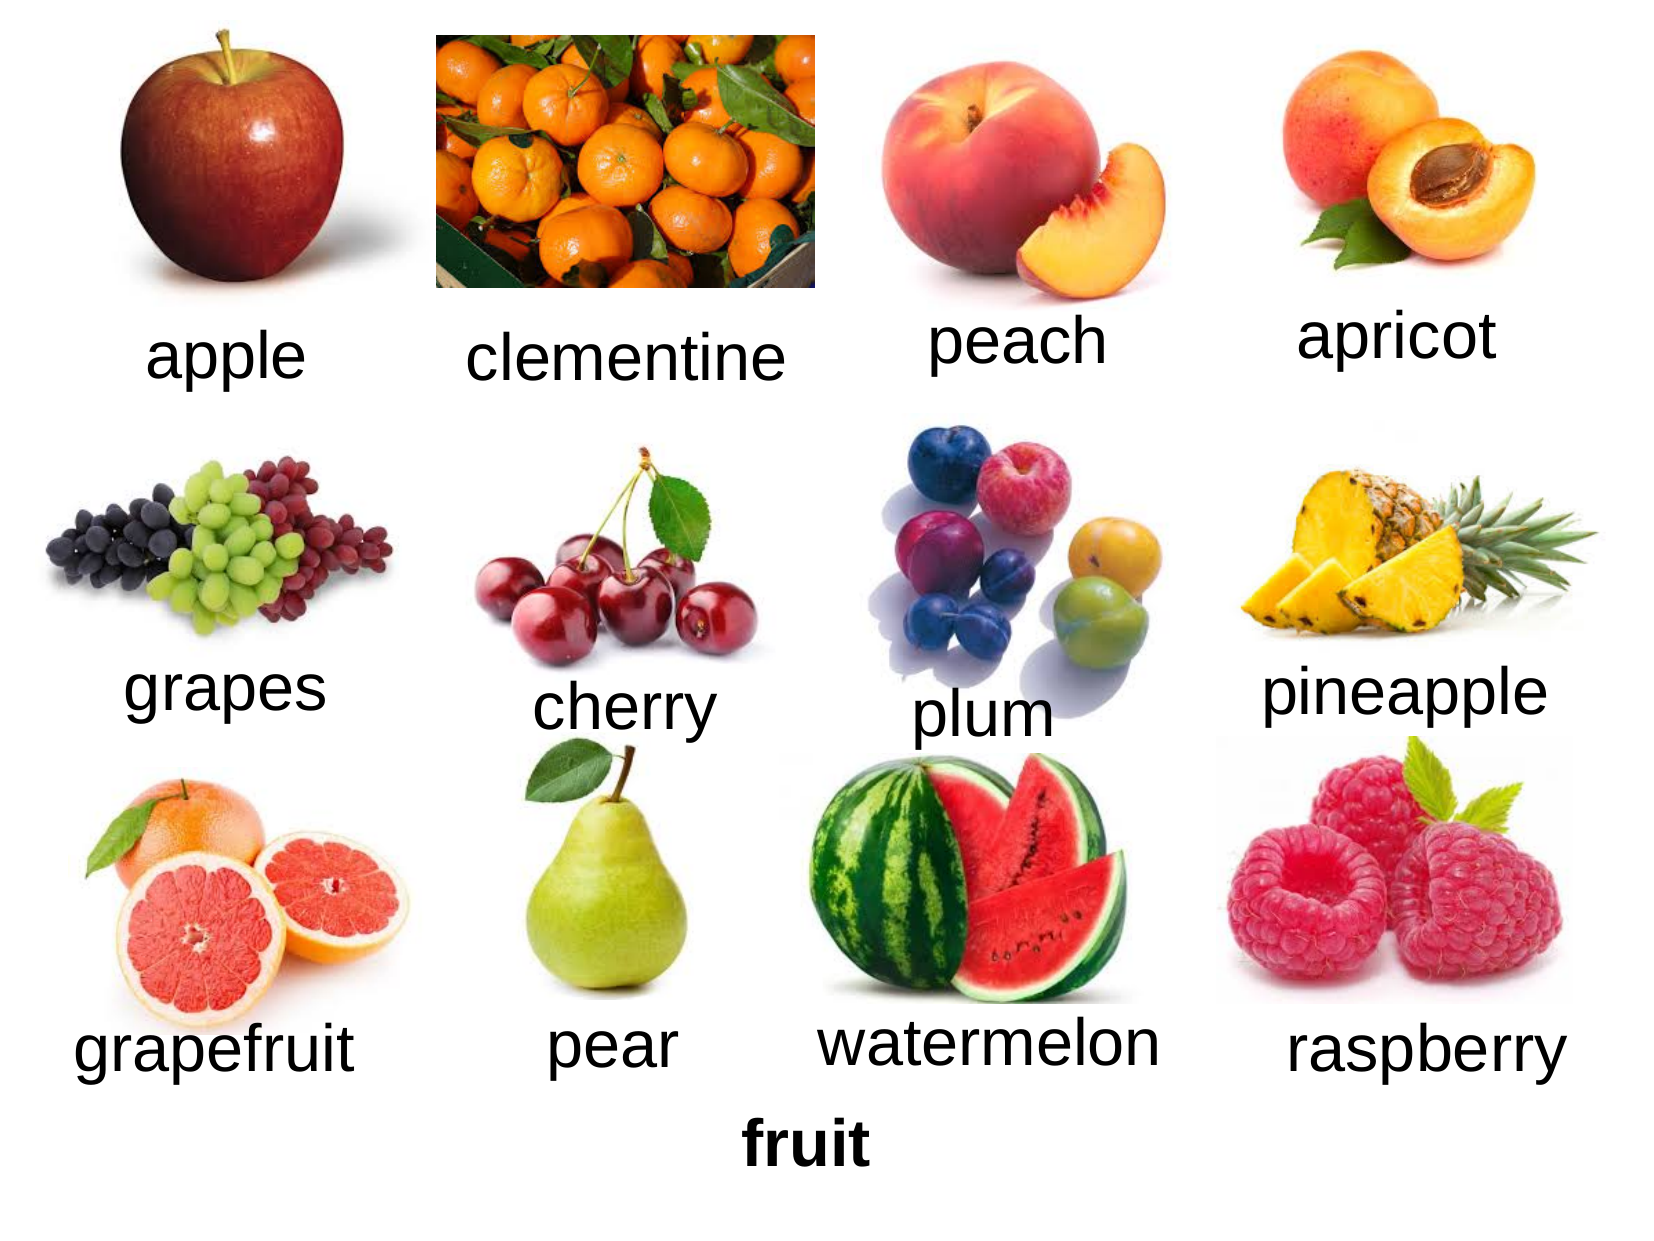

apricot
peach
apple
clementine
grapes
pineapple
cherry
plum
watermelon
pear
grapefruit
raspberry
fruit